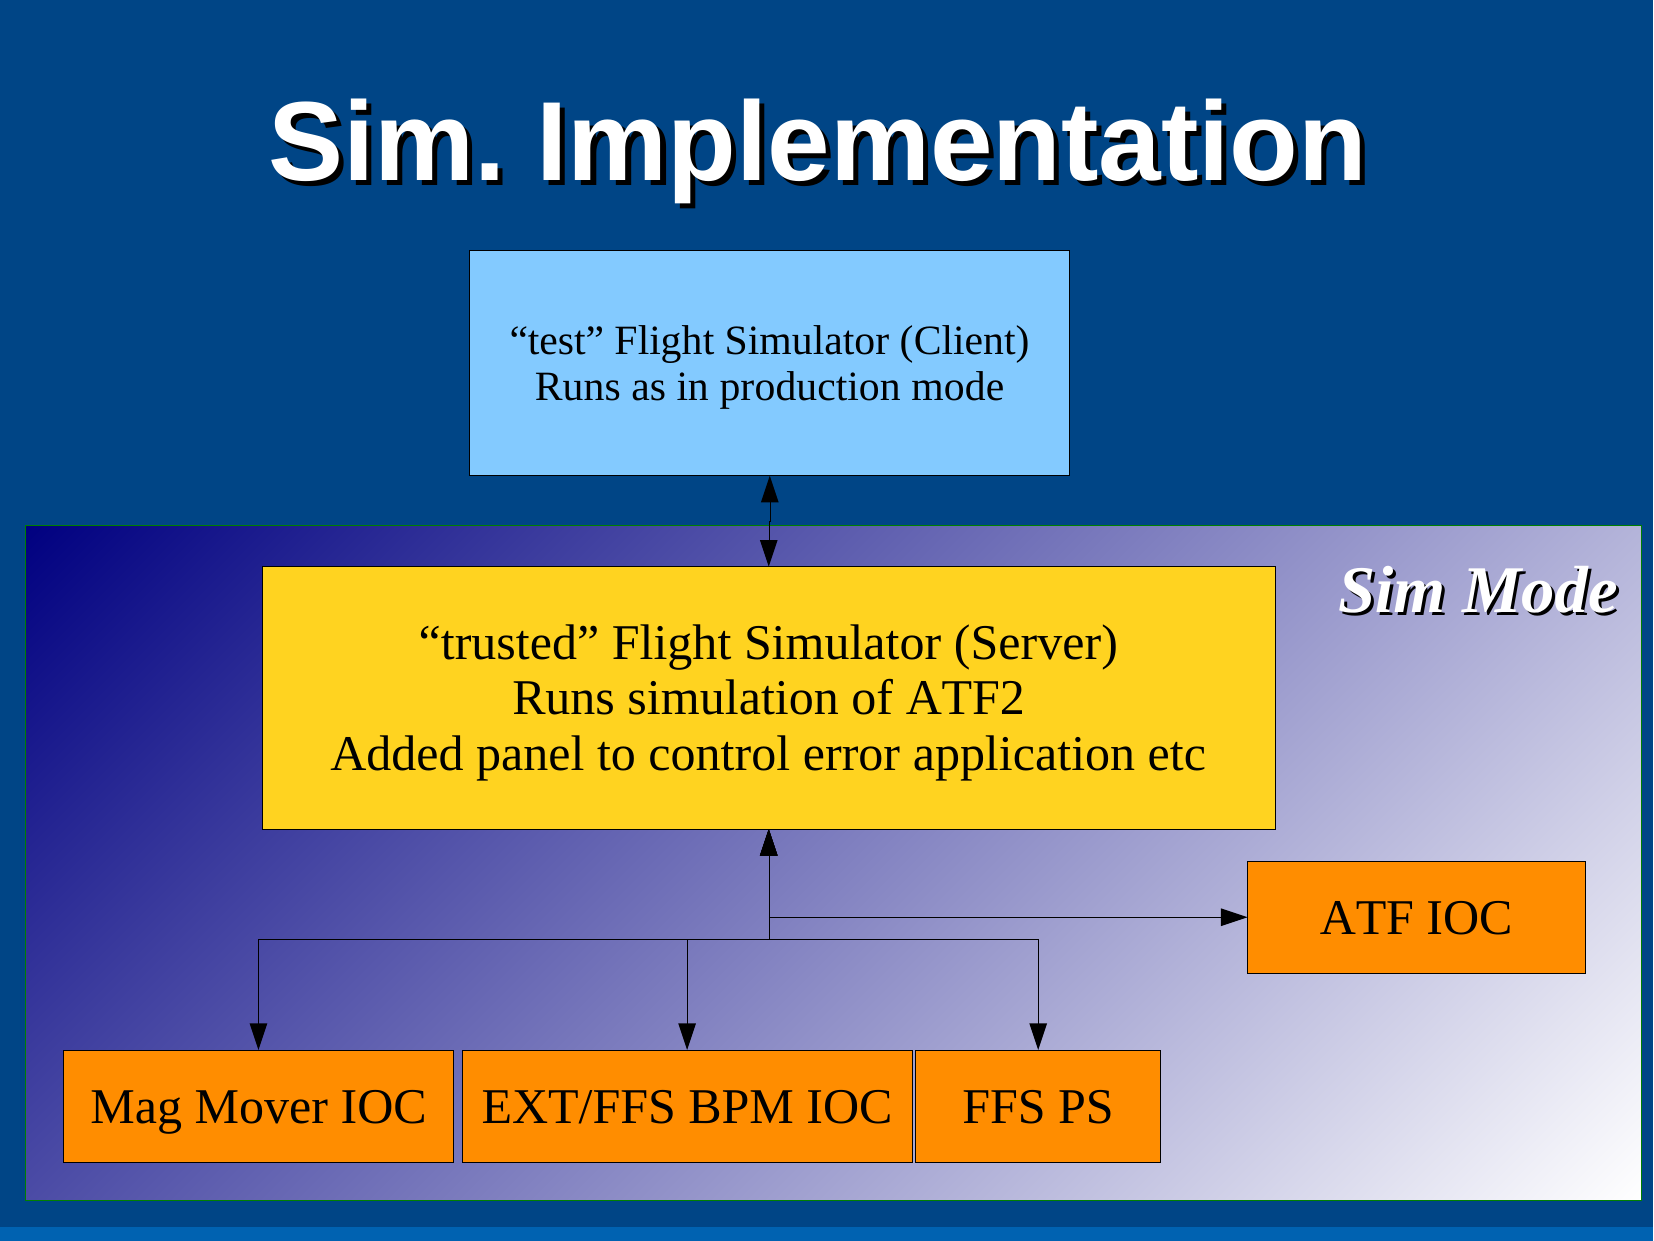

# Sim. Implementation
“test” Flight Simulator (Client)
Runs as in production mode
Sim Mode
“trusted” Flight Simulator (Server)
Runs simulation of ATF2
Added panel to control error application etc
ATF IOC
Mag Mover IOC
EXT/FFS BPM IOC
FFS PS